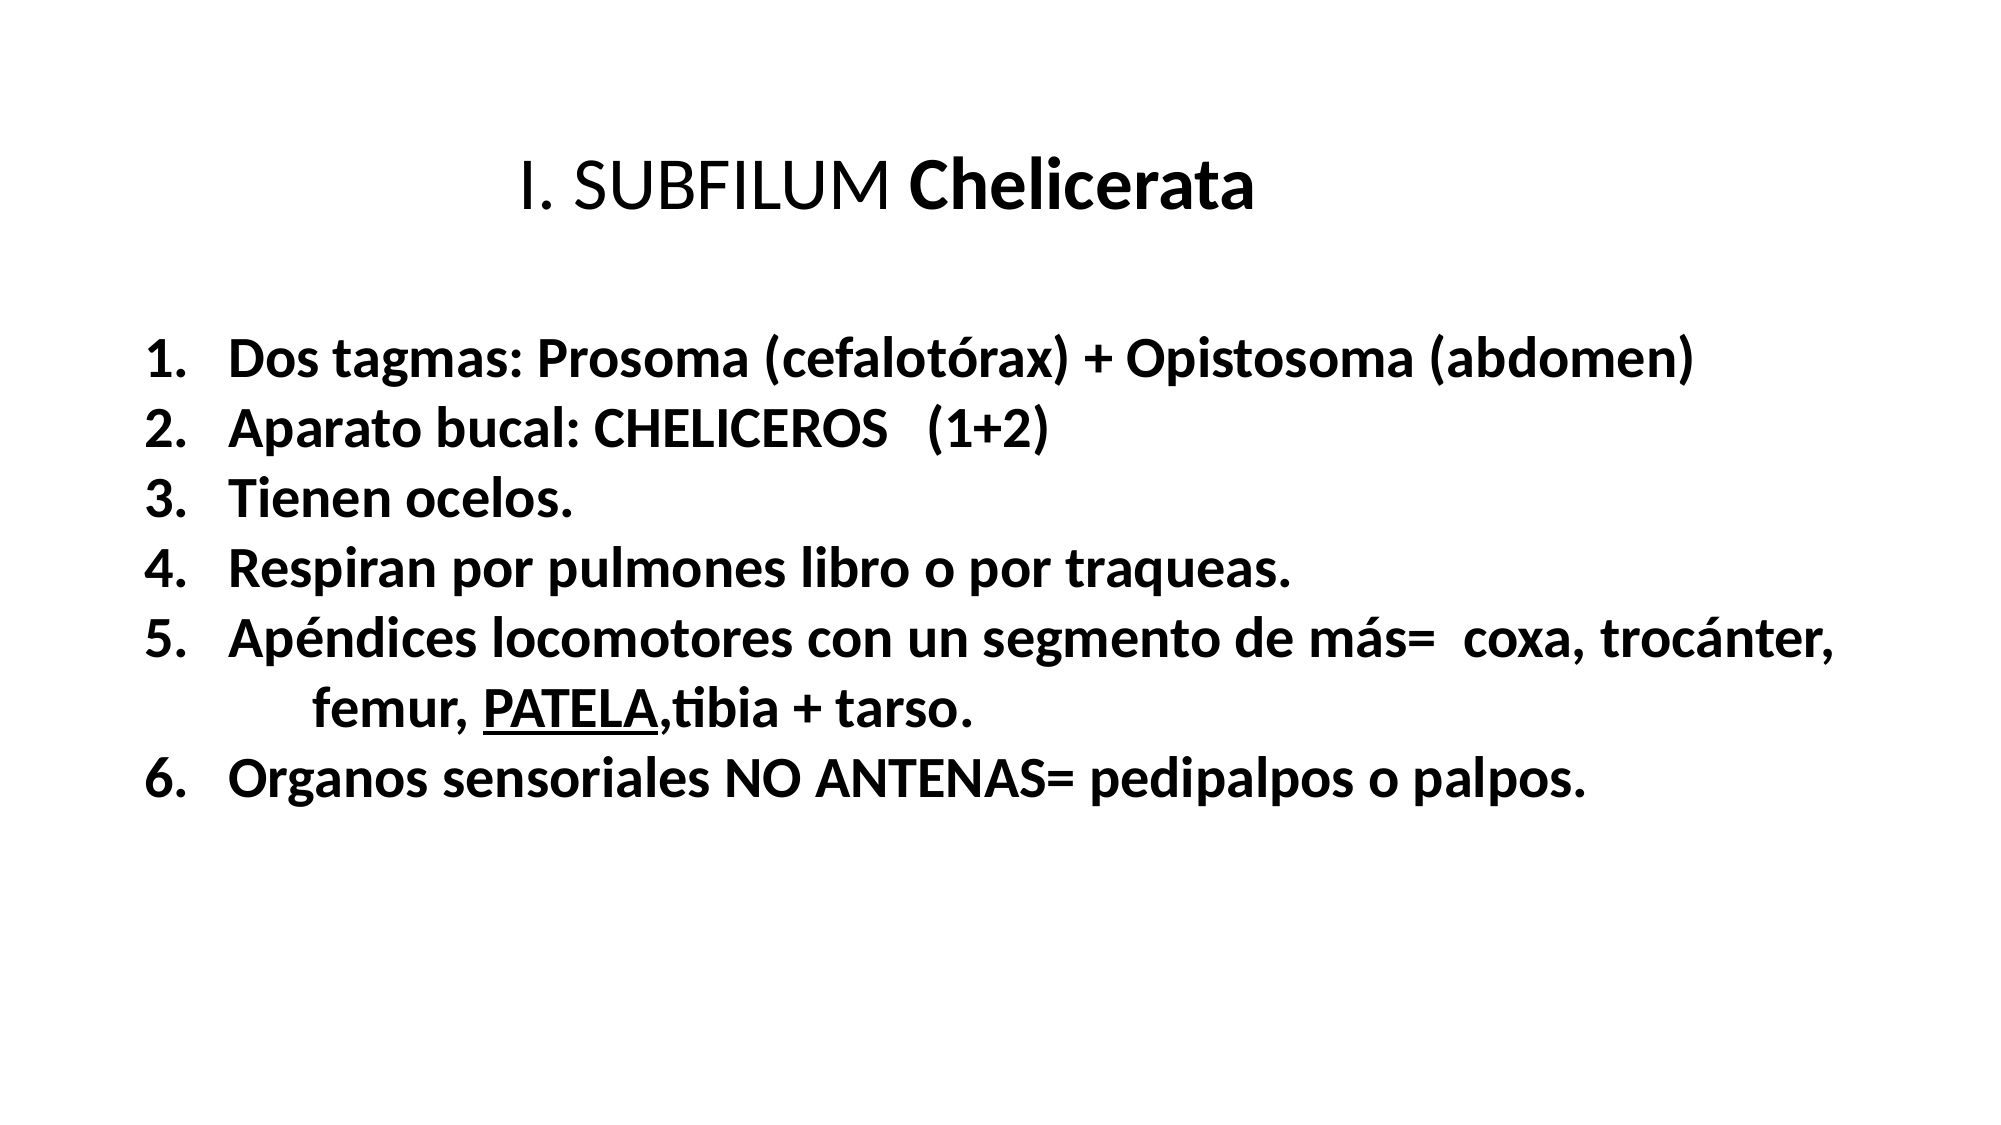

I. SUBFILUM Chelicerata
Dos tagmas: Prosoma (cefalotórax) + Opistosoma (abdomen)
Aparato bucal: CHELICEROS	 (1+2)
Tienen ocelos.
Respiran por pulmones libro o por traqueas.
Apéndices locomotores con un segmento de más= coxa, trocánter, femur, PATELA,tibia + tarso.
Organos sensoriales NO ANTENAS= pedipalpos o palpos.